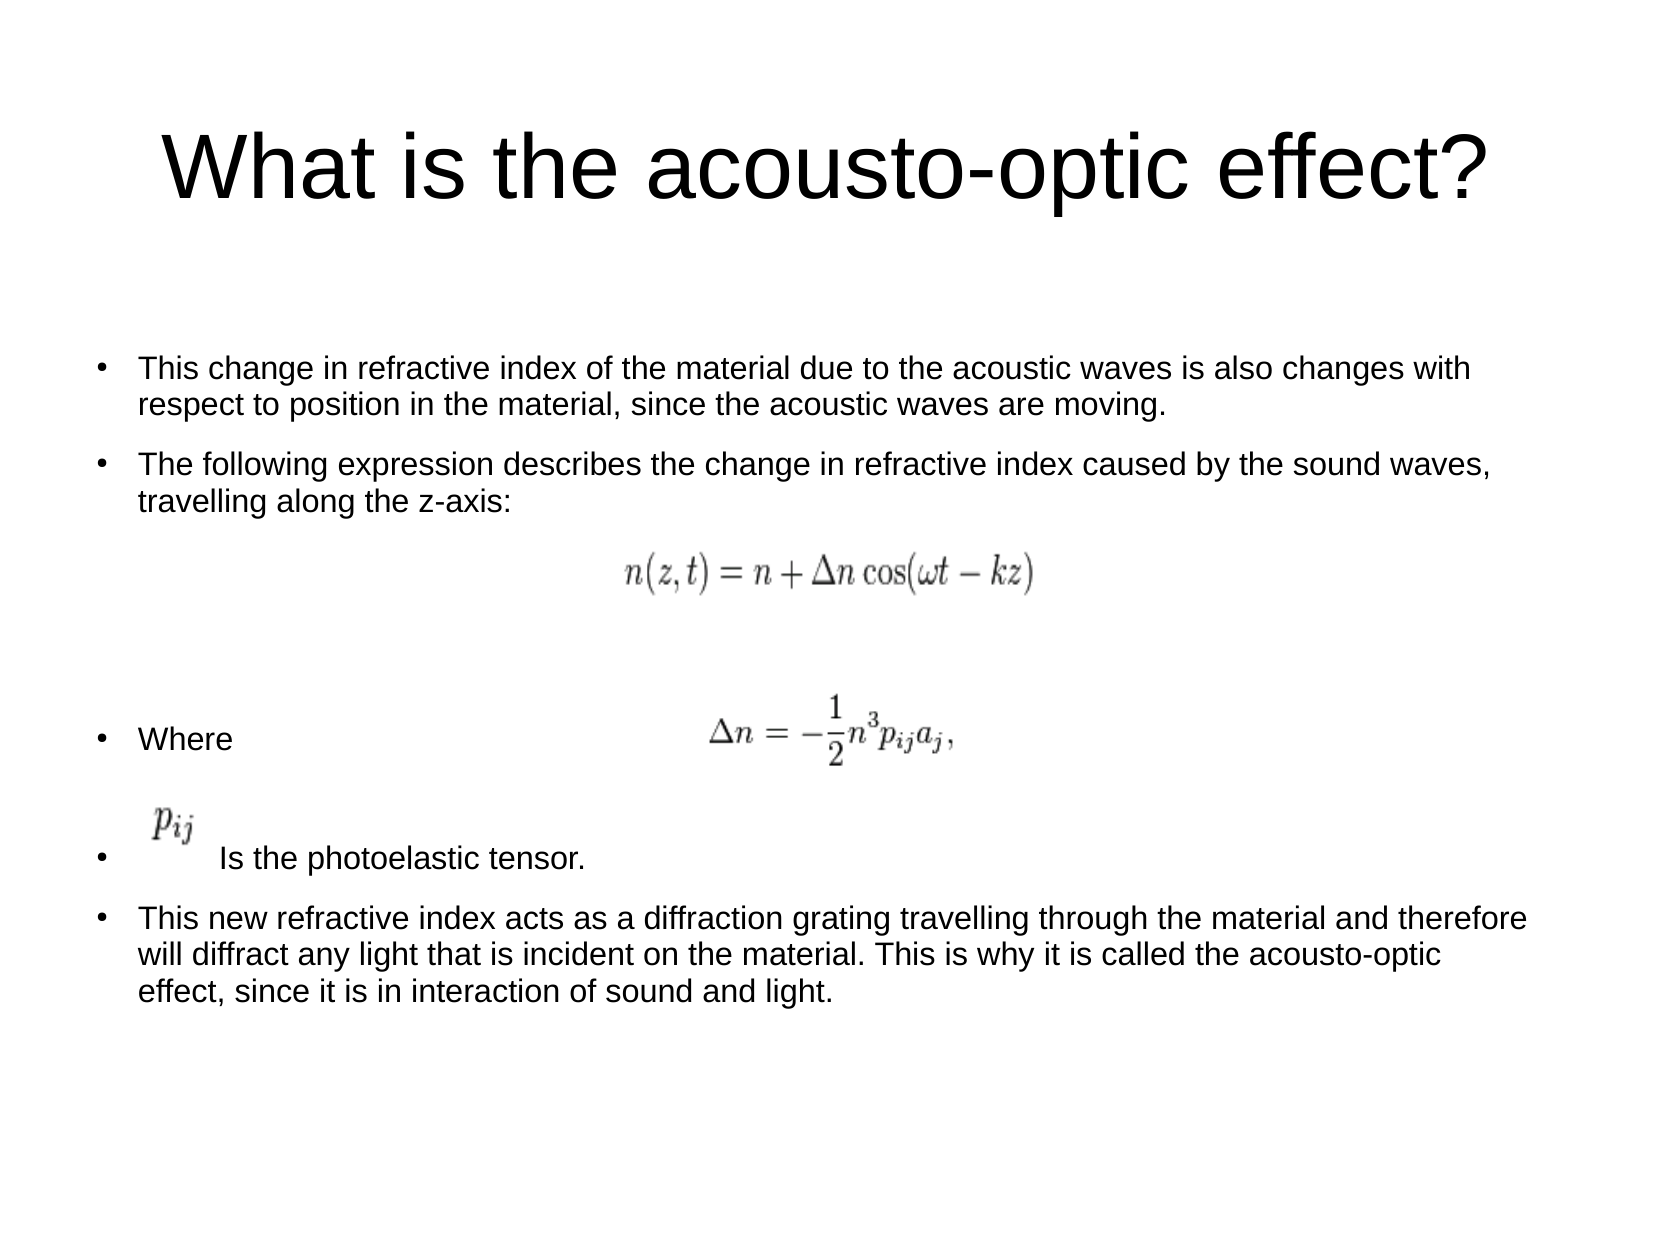

# What is the acousto-optic effect?
This change in refractive index of the material due to the acoustic waves is also changes with respect to position in the material, since the acoustic waves are moving.
The following expression describes the change in refractive index caused by the sound waves, travelling along the z-axis:
Where
 Is the photoelastic tensor.
This new refractive index acts as a diffraction grating travelling through the material and therefore will diffract any light that is incident on the material. This is why it is called the acousto-optic effect, since it is in interaction of sound and light.